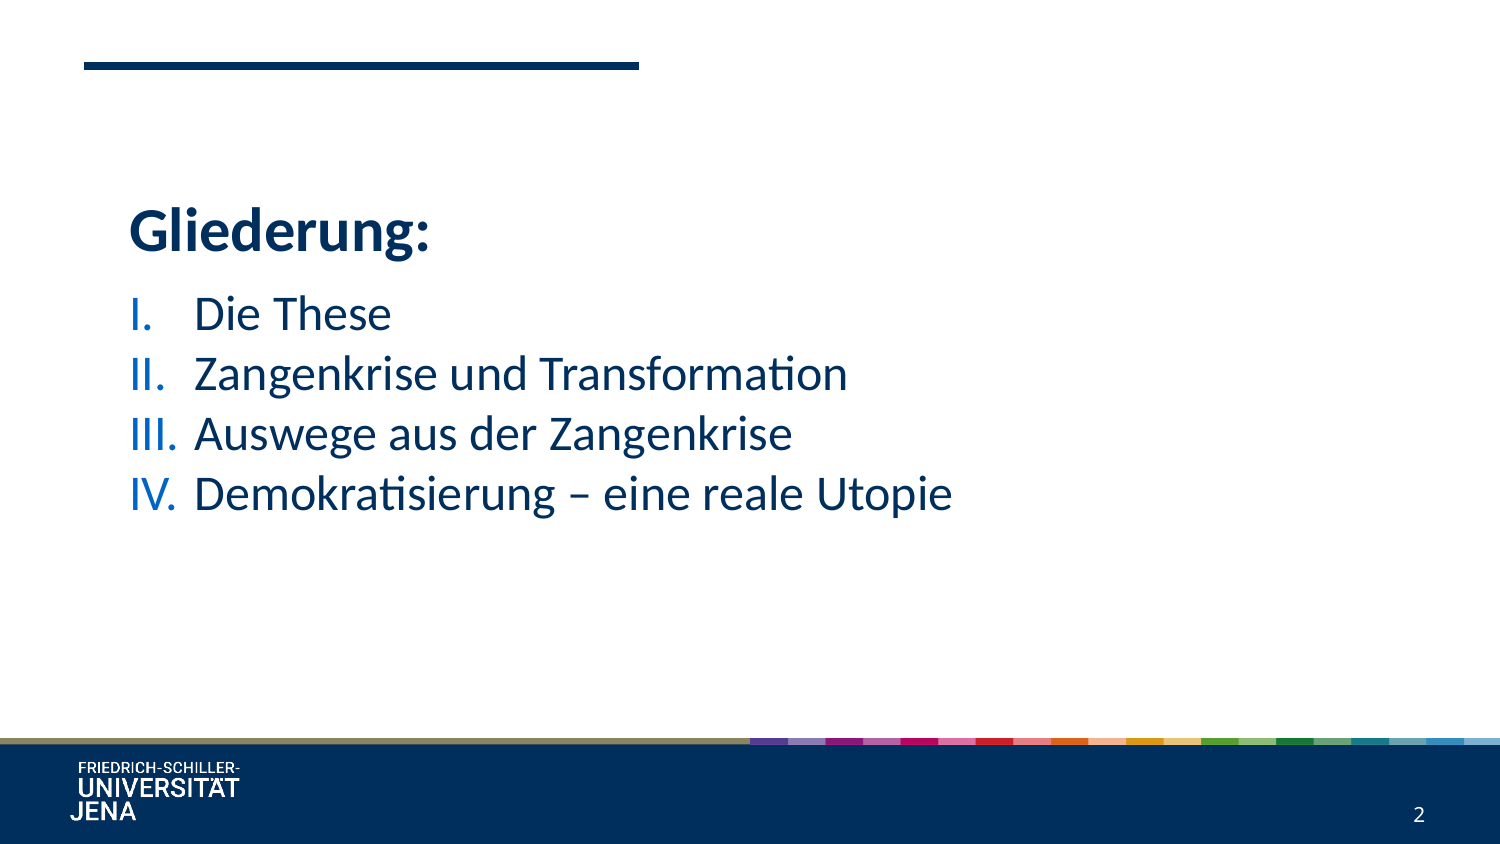

Gliederung:
Die These
Zangenkrise und Transformation
Auswege aus der Zangenkrise
Demokratisierung – eine reale Utopie